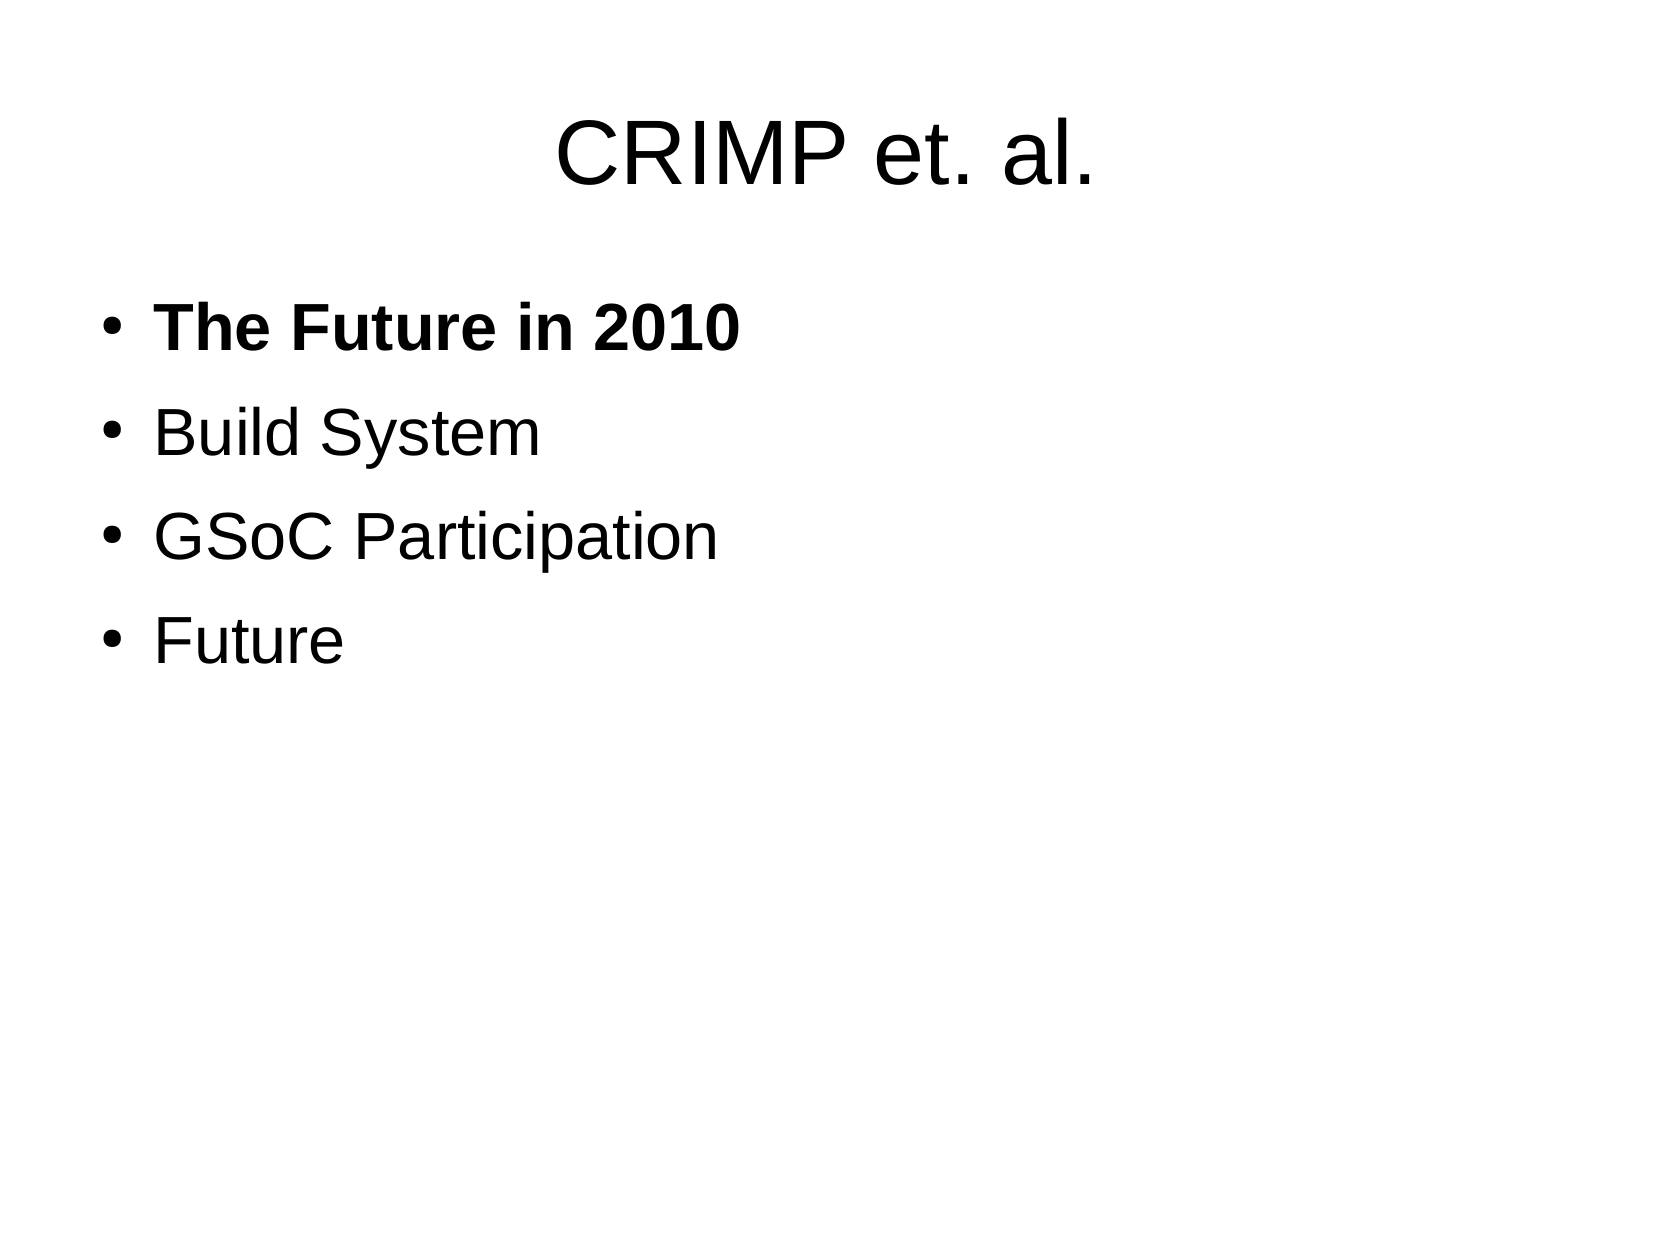

# CRIMP et. al.
The Future in 2010
Build System
GSoC Participation
Future